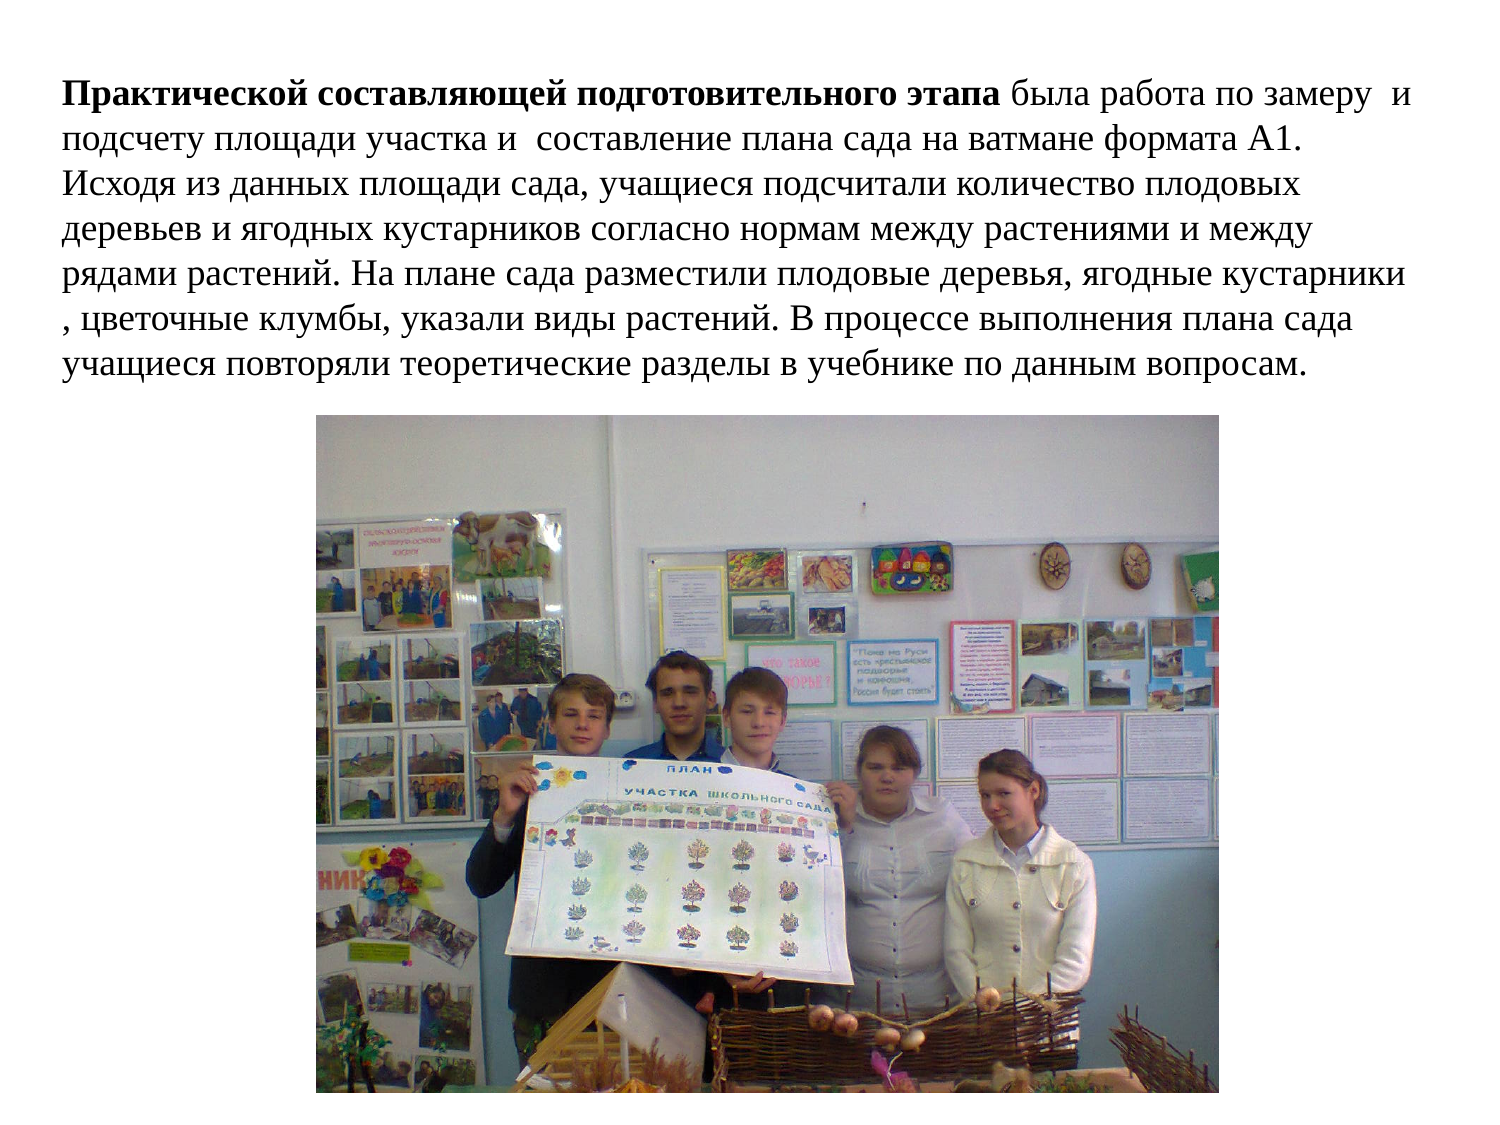

Практической составляющей подготовительного этапа была работа по замеру и подсчету площади участка и составление плана сада на ватмане формата А1. Исходя из данных площади сада, учащиеся подсчитали количество плодовых деревьев и ягодных кустарников согласно нормам между растениями и между рядами растений. На плане сада разместили плодовые деревья, ягодные кустарники , цветочные клумбы, указали виды растений. В процессе выполнения плана сада учащиеся повторяли теоретические разделы в учебнике по данным вопросам.